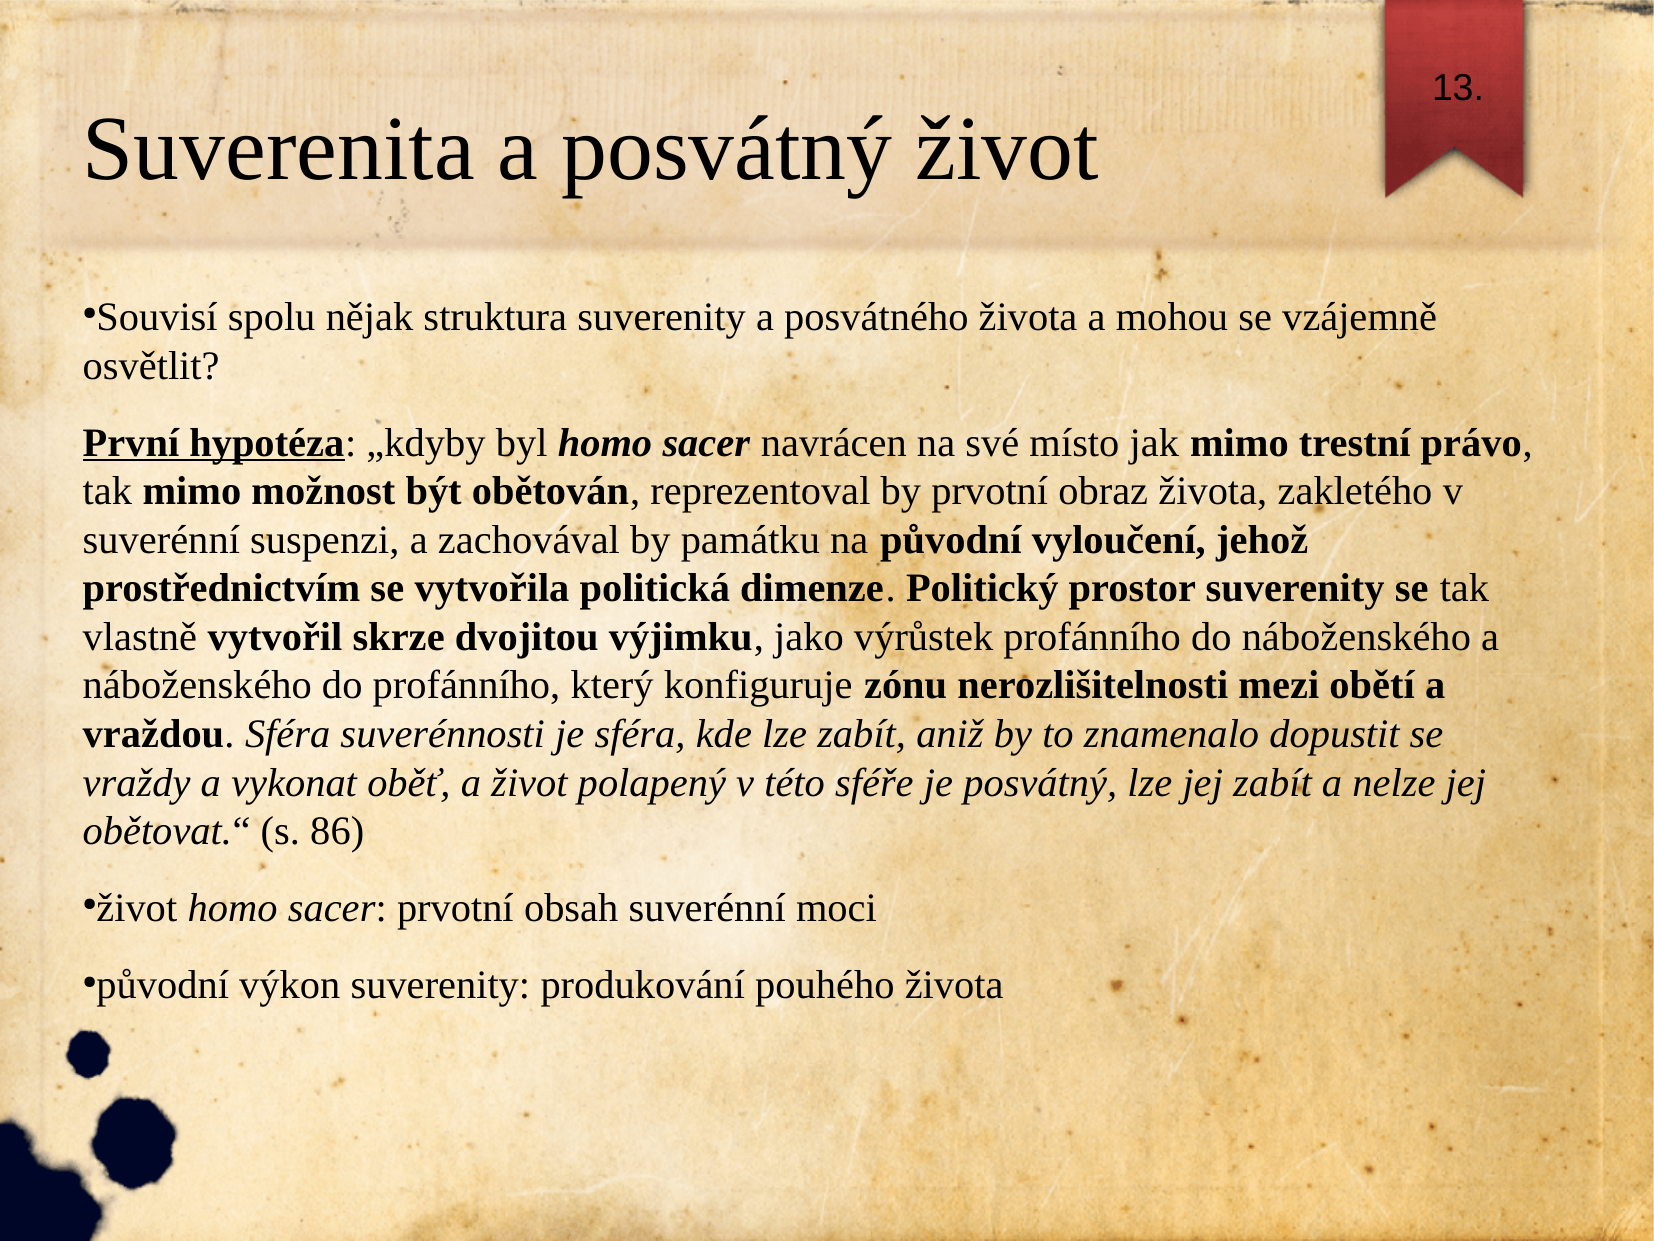

# Suverenita a posvátný život
13.
Souvisí spolu nějak struktura suverenity a posvátného života a mohou se vzájemně osvětlit?
První hypotéza: „kdyby byl homo sacer navrácen na své místo jak mimo trestní právo, tak mimo možnost být obětován, reprezentoval by prvotní obraz života, zakletého v suverénní suspenzi, a zachovával by památku na původní vyloučení, jehož prostřednictvím se vytvořila politická dimenze. Politický prostor suverenity se tak vlastně vytvořil skrze dvojitou výjimku, jako výrůstek profánního do náboženského a náboženského do profánního, který konfiguruje zónu nerozlišitelnosti mezi obětí a vraždou. Sféra suverénnosti je sféra, kde lze zabít, aniž by to znamenalo dopustit se vraždy a vykonat oběť, a život polapený v této sféře je posvátný, lze jej zabít a nelze jej obětovat.“ (s. 86)
život homo sacer: prvotní obsah suverénní moci
původní výkon suverenity: produkování pouhého života